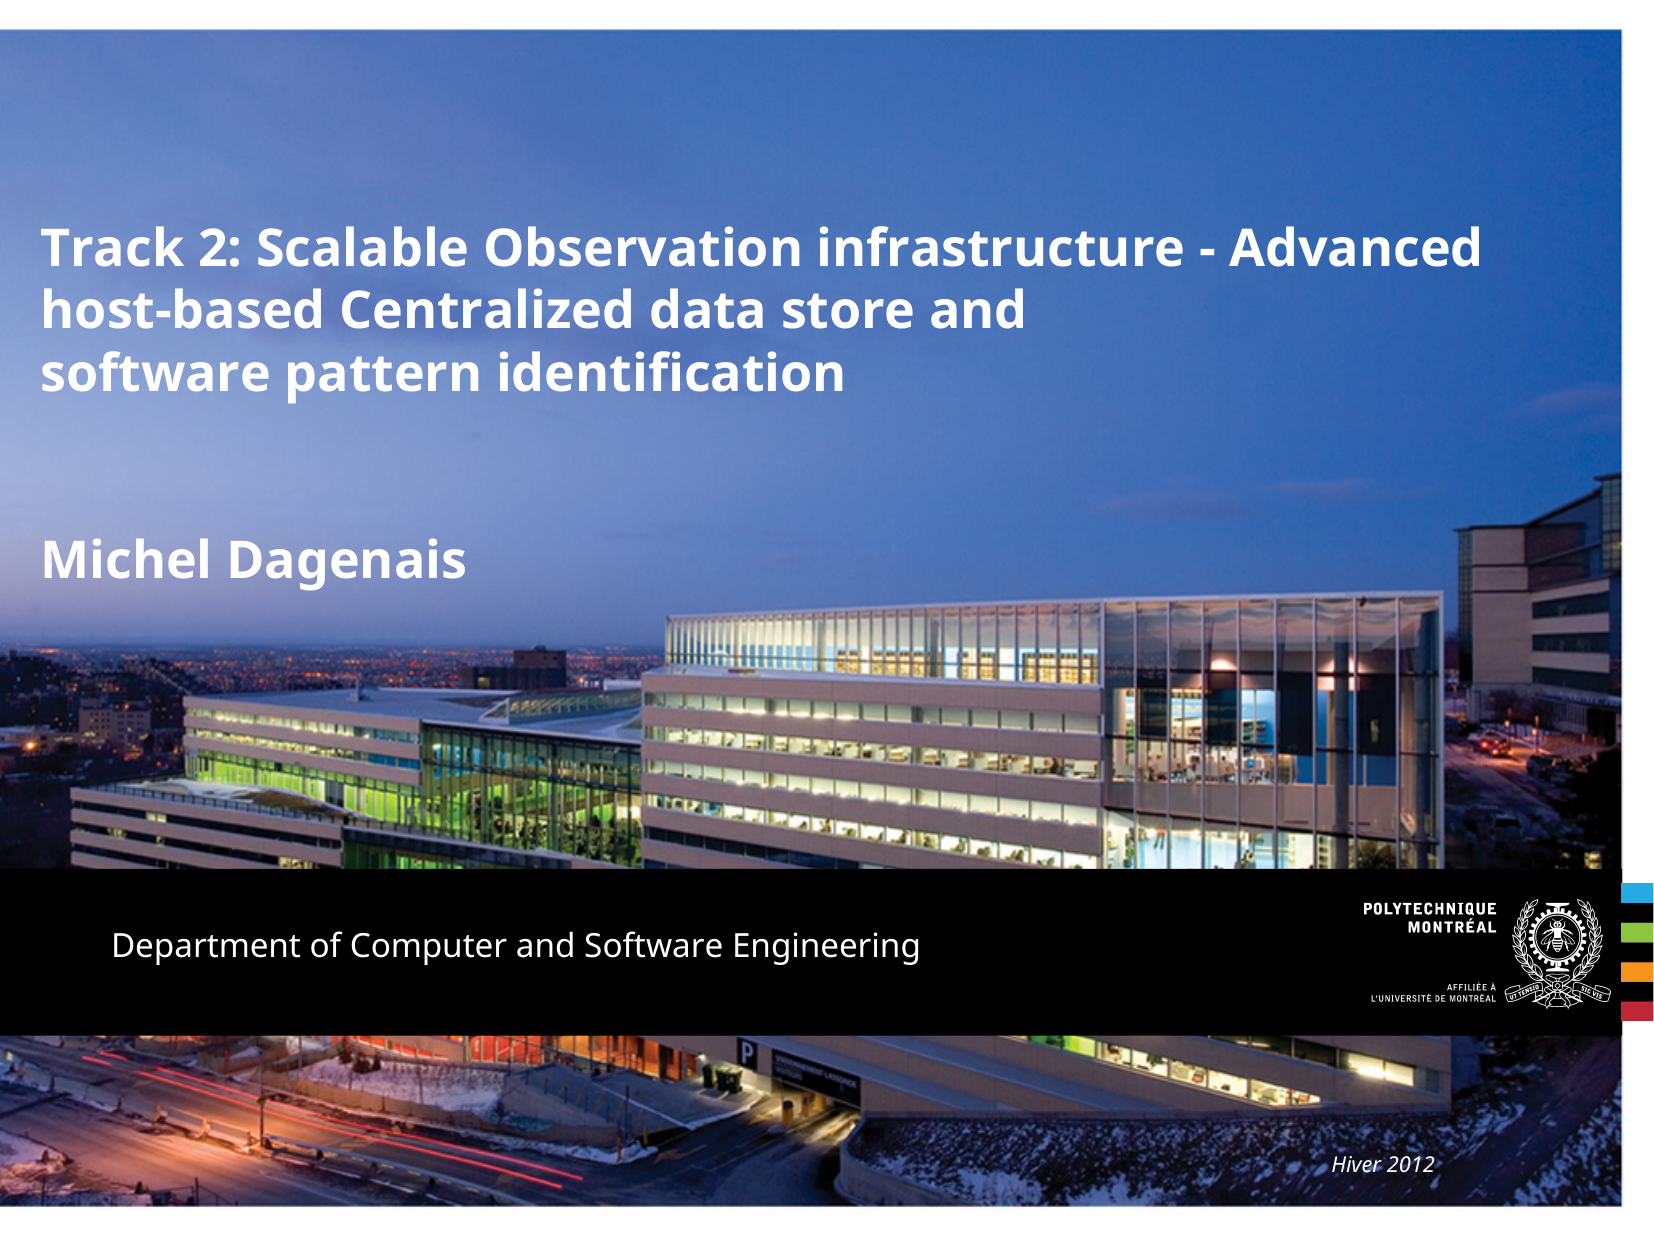

Track 2: Scalable Observation infrastructure - Advanced host-based Centralized data store and
software pattern identification
Michel Dagenais
Department of Computer and Software Engineering
Hiver 2012